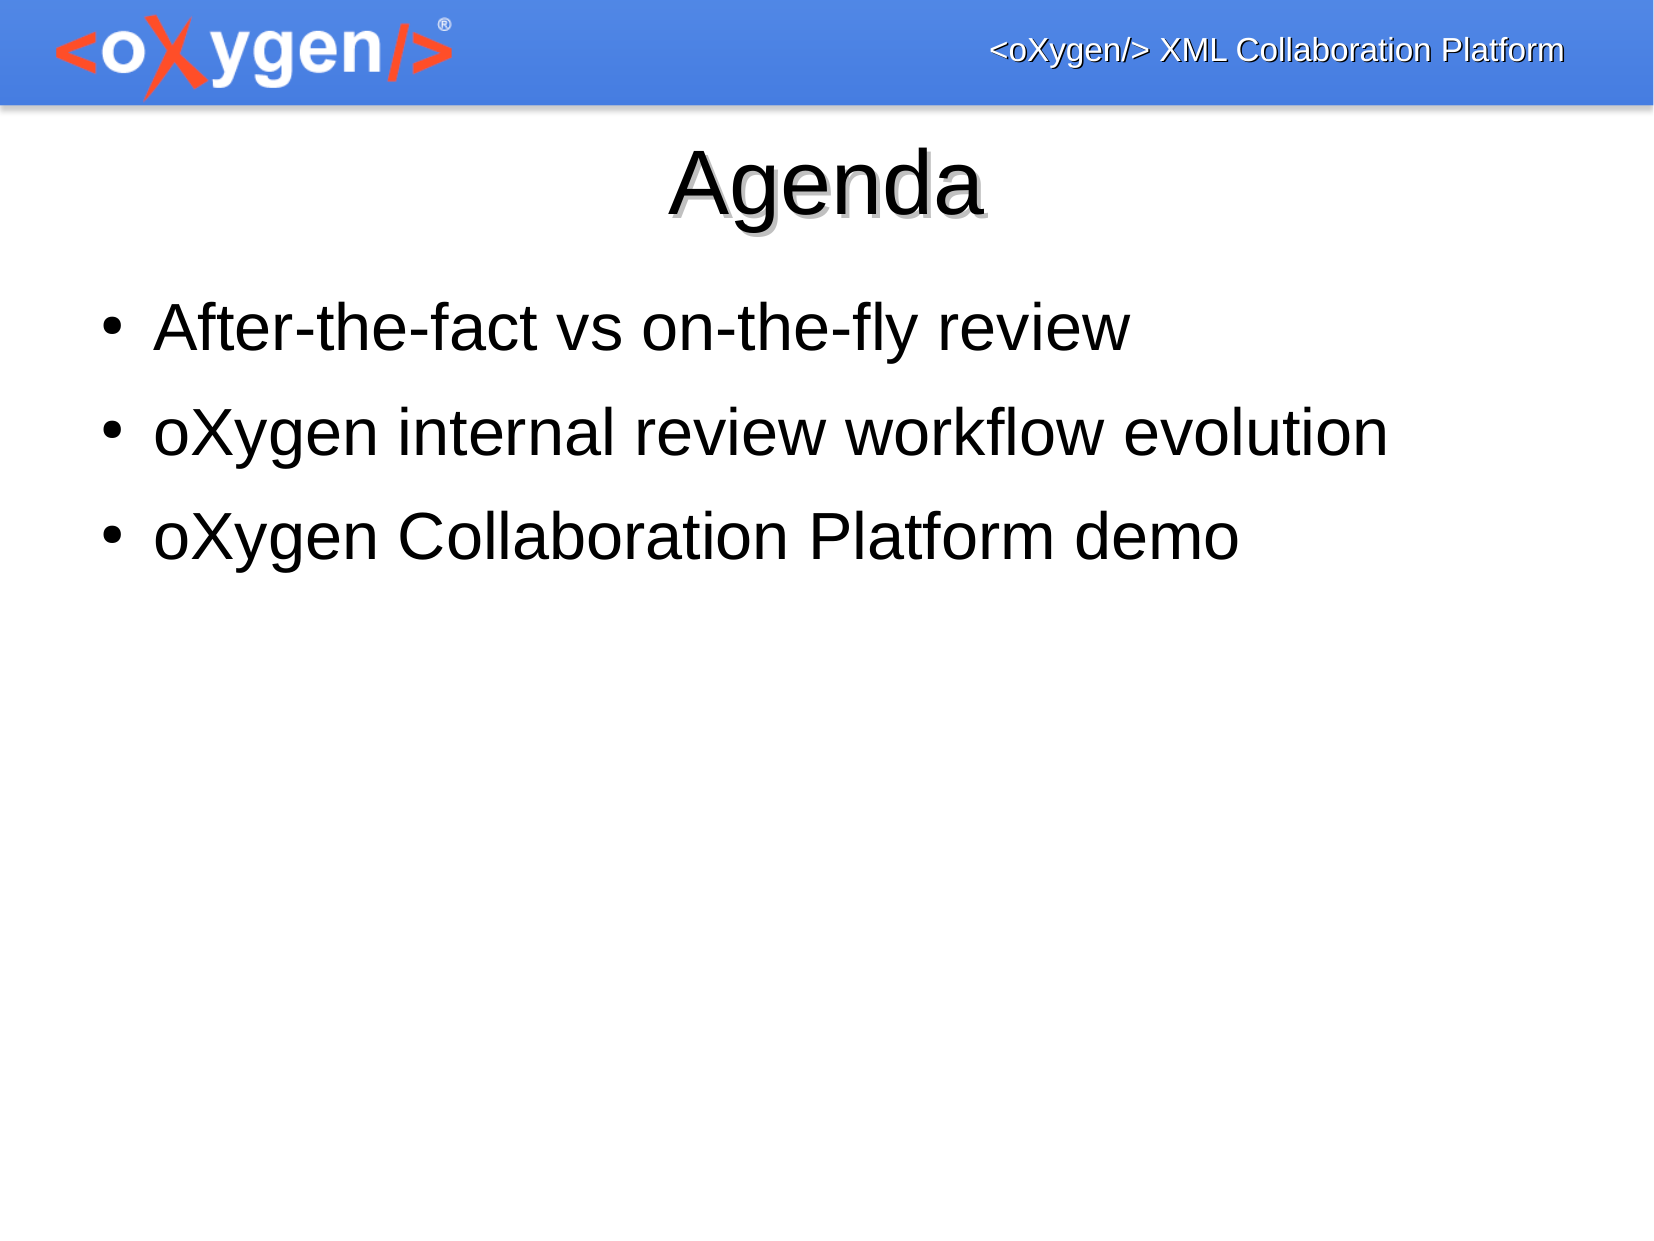

# Agenda
After-the-fact vs on-the-fly review
oXygen internal review workflow evolution
oXygen Collaboration Platform demo